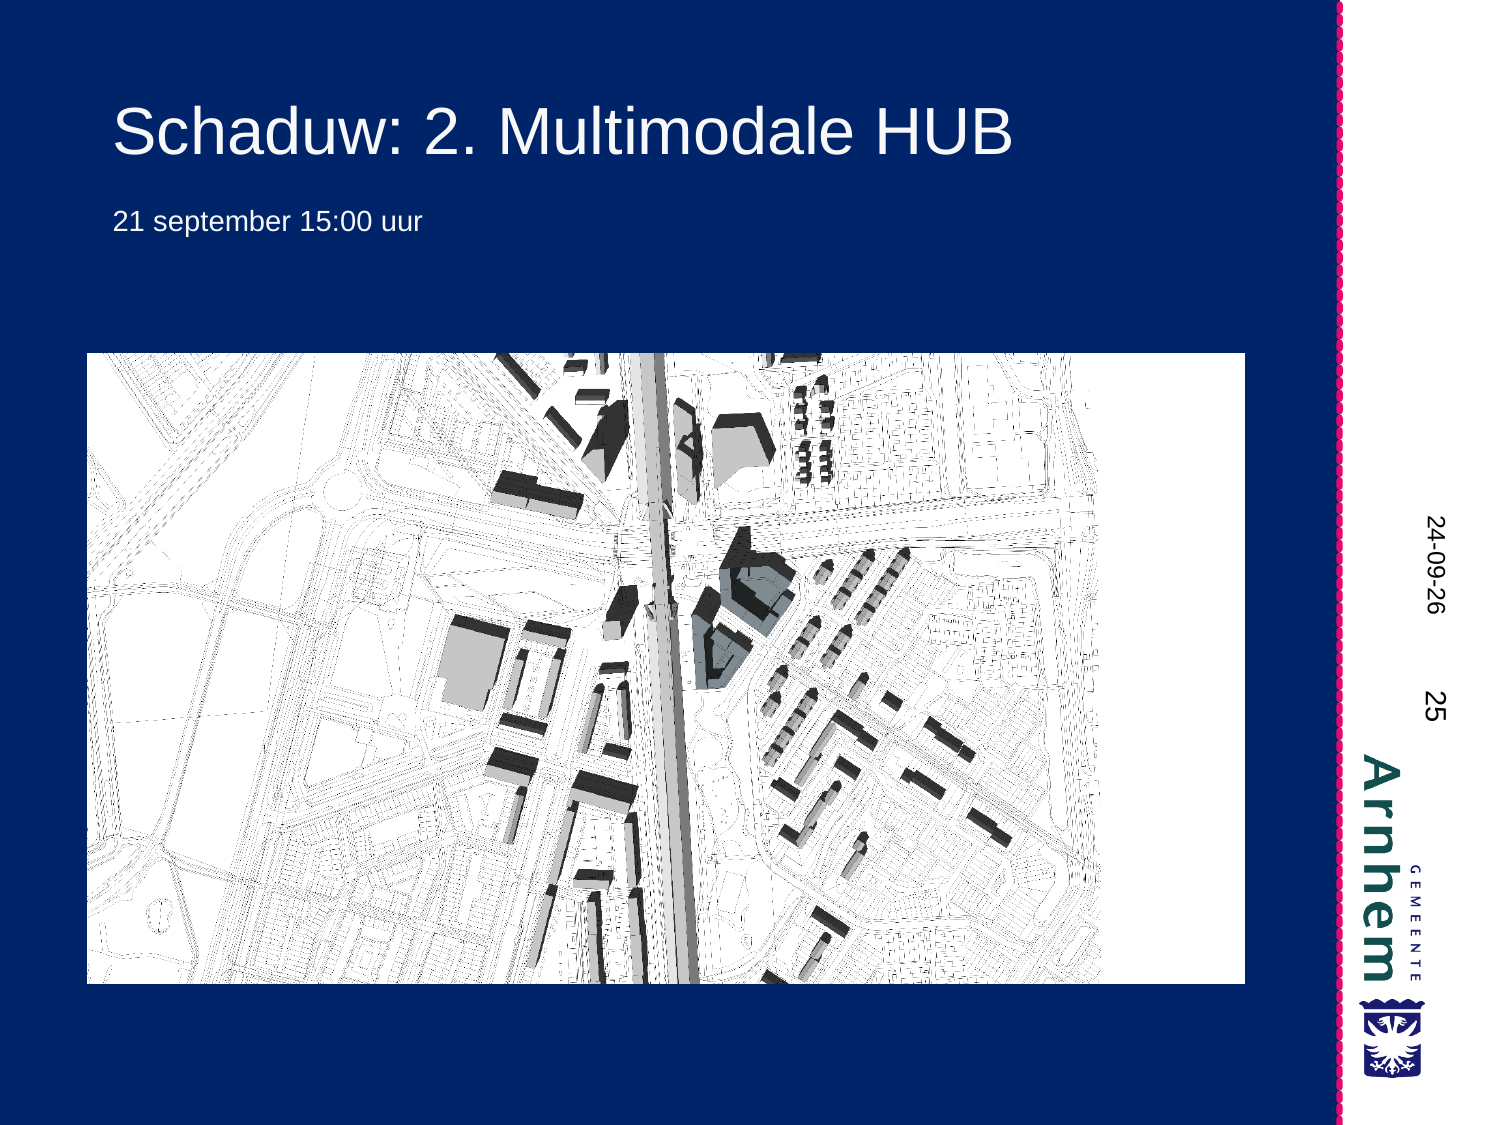

Schaduw: 2. Multimodale HUB
21 september 15:00 uur